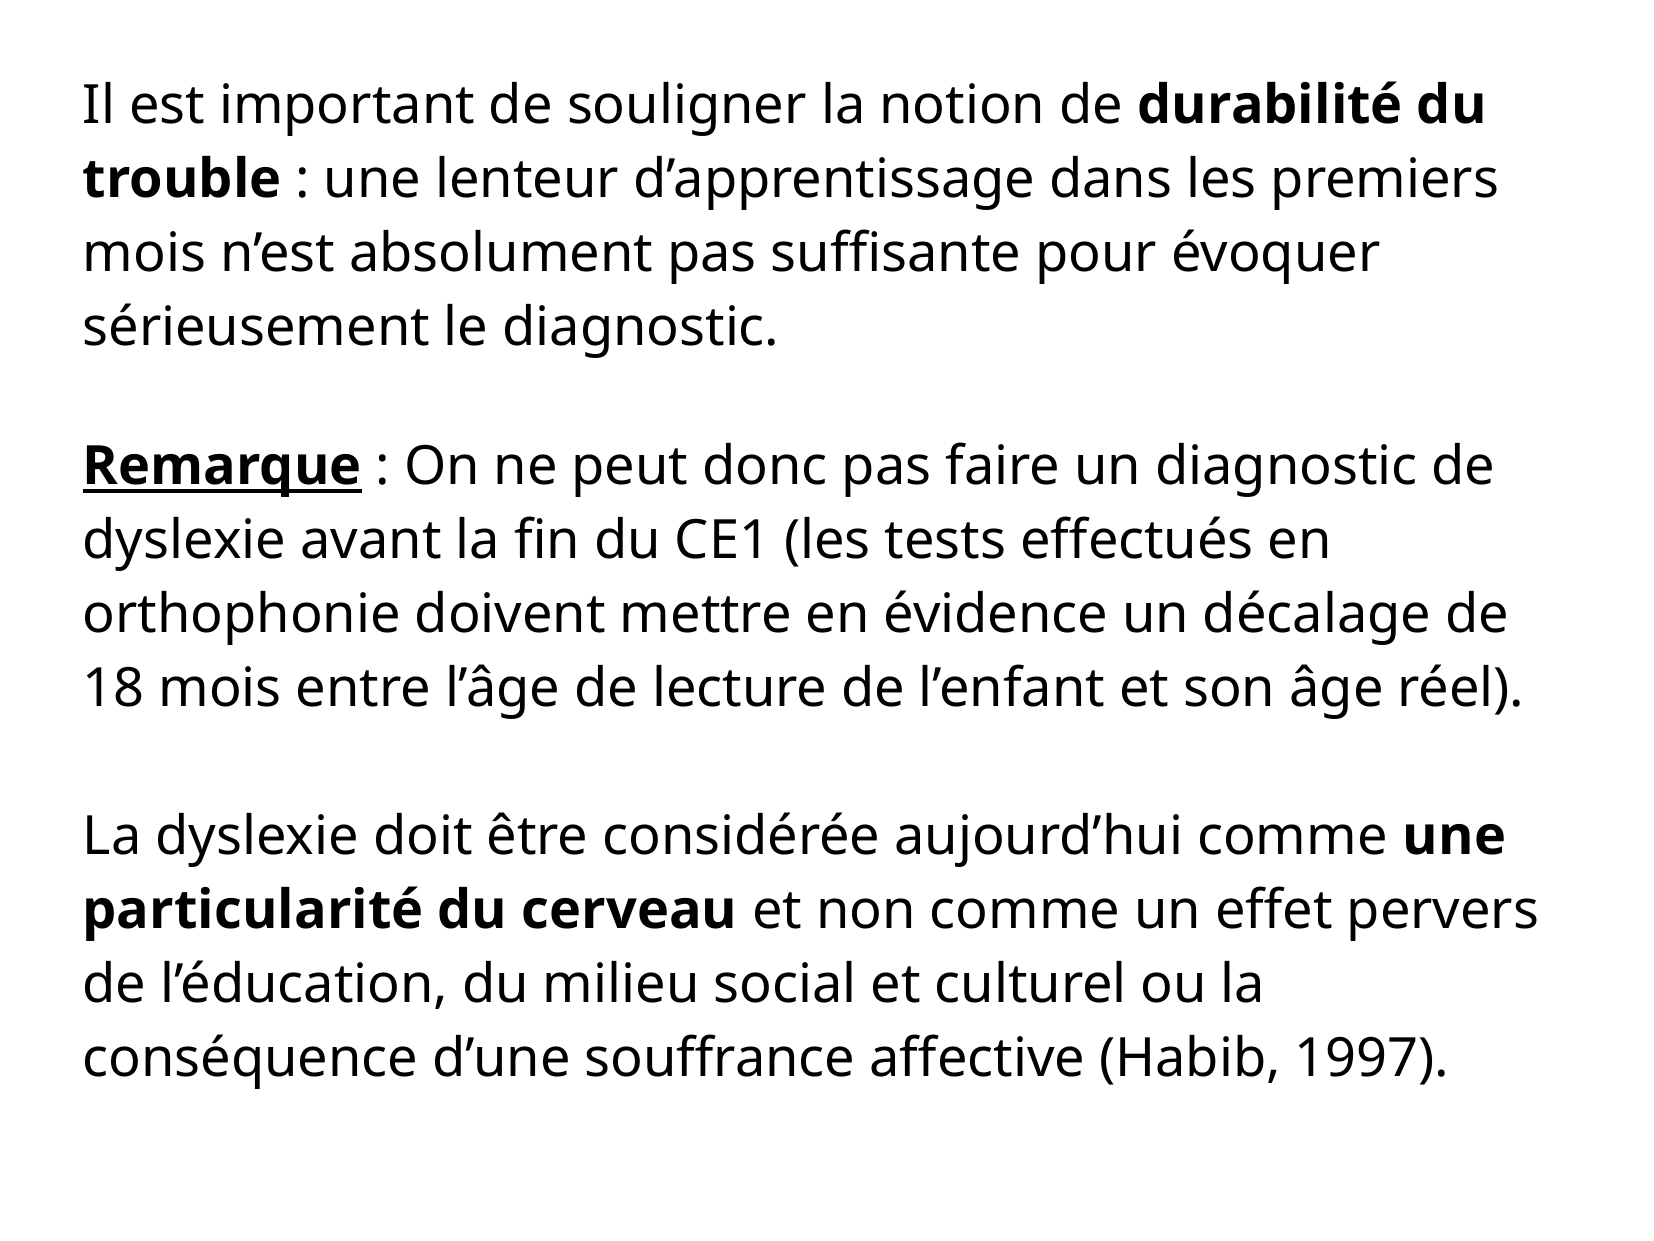

# Il est important de souligner la notion de durabilité du trouble : une lenteur d’apprentissage dans les premiers mois n’est absolument pas suffisante pour évoquer sérieusement le diagnostic.
Remarque : On ne peut donc pas faire un diagnostic de dyslexie avant la fin du CE1 (les tests effectués en orthophonie doivent mettre en évidence un décalage de 18 mois entre l’âge de lecture de l’enfant et son âge réel).
La dyslexie doit être considérée aujourd’hui comme une particularité du cerveau et non comme un effet pervers de l’éducation, du milieu social et culturel ou la conséquence d’une souffrance affective (Habib, 1997).